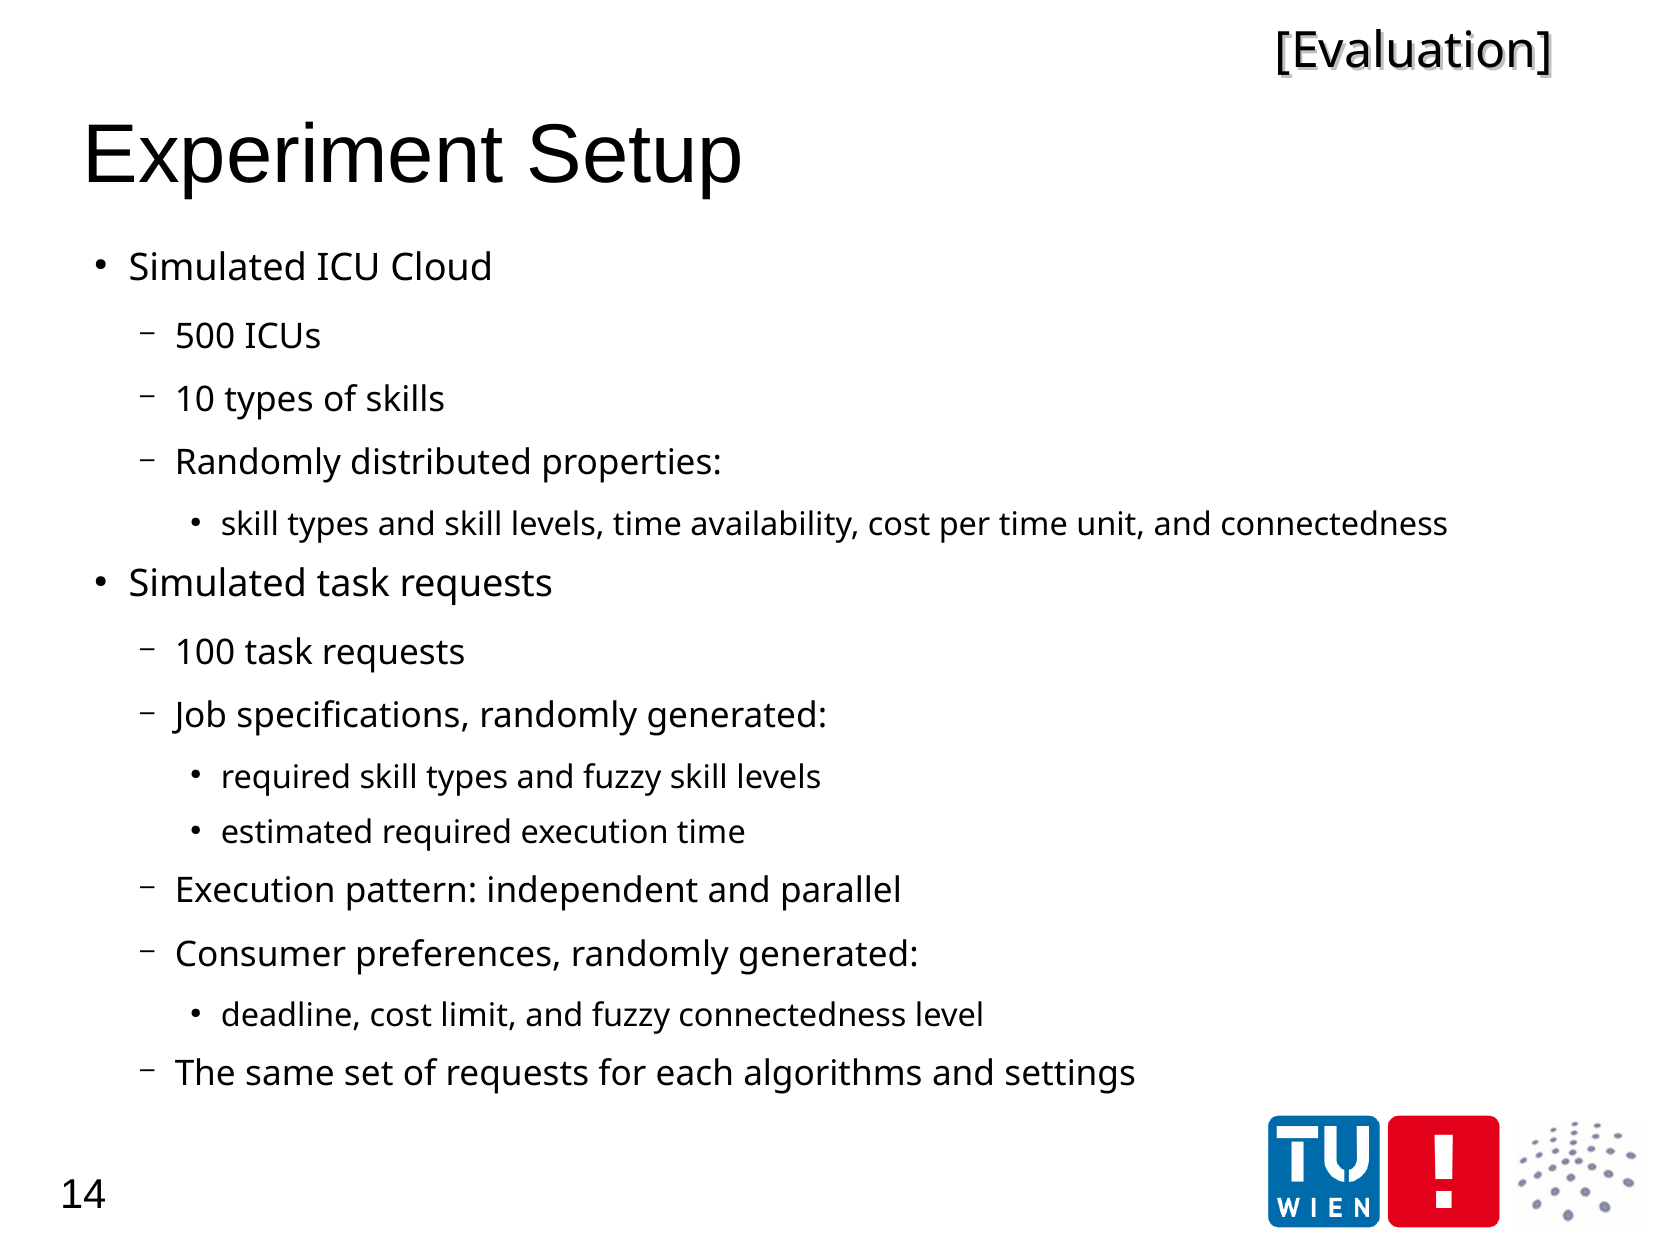

[Evaluation]
# Experiment Setup
Simulated ICU Cloud
500 ICUs
10 types of skills
Randomly distributed properties:
skill types and skill levels, time availability, cost per time unit, and connectedness
Simulated task requests
100 task requests
Job specifications, randomly generated:
required skill types and fuzzy skill levels
estimated required execution time
Execution pattern: independent and parallel
Consumer preferences, randomly generated:
deadline, cost limit, and fuzzy connectedness level
The same set of requests for each algorithms and settings
14